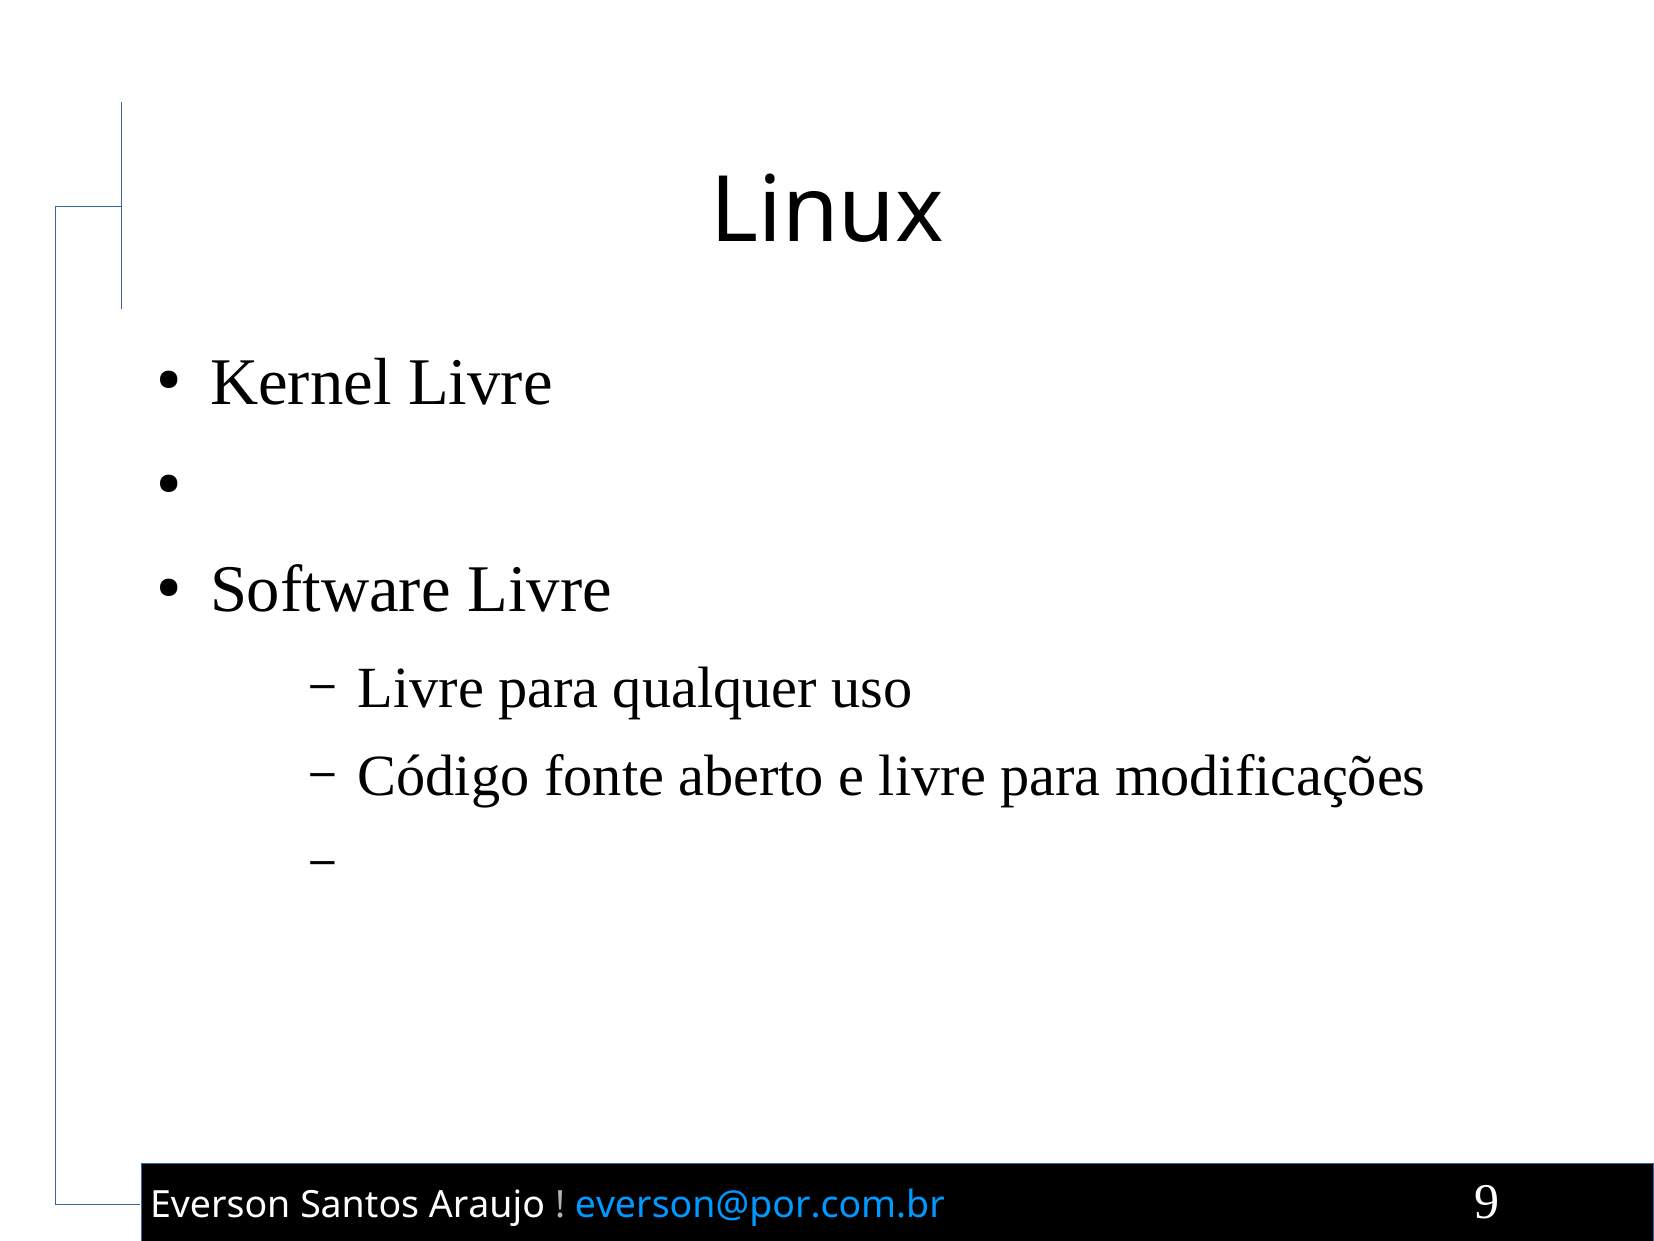

# Linux
Kernel Livre
Software Livre
Livre para qualquer uso
Código fonte aberto e livre para modificações